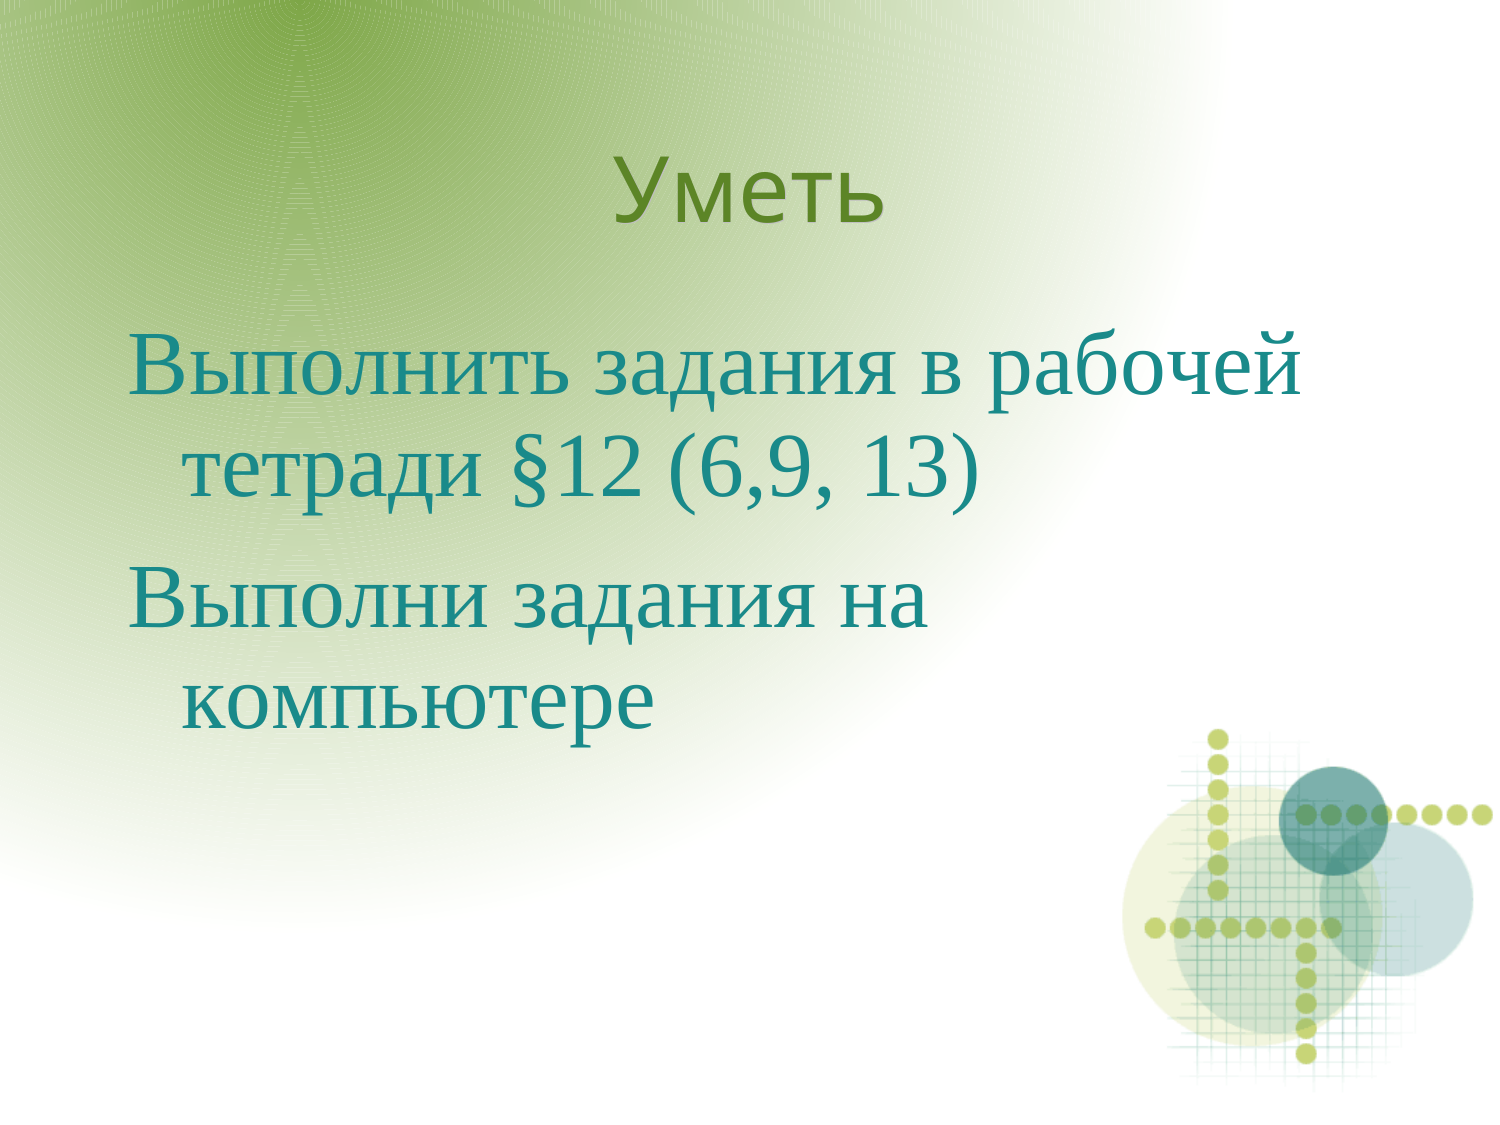

# Уметь
Выполнить задания в рабочей тетради §12 (6,9, 13)
Выполни задания на компьютере